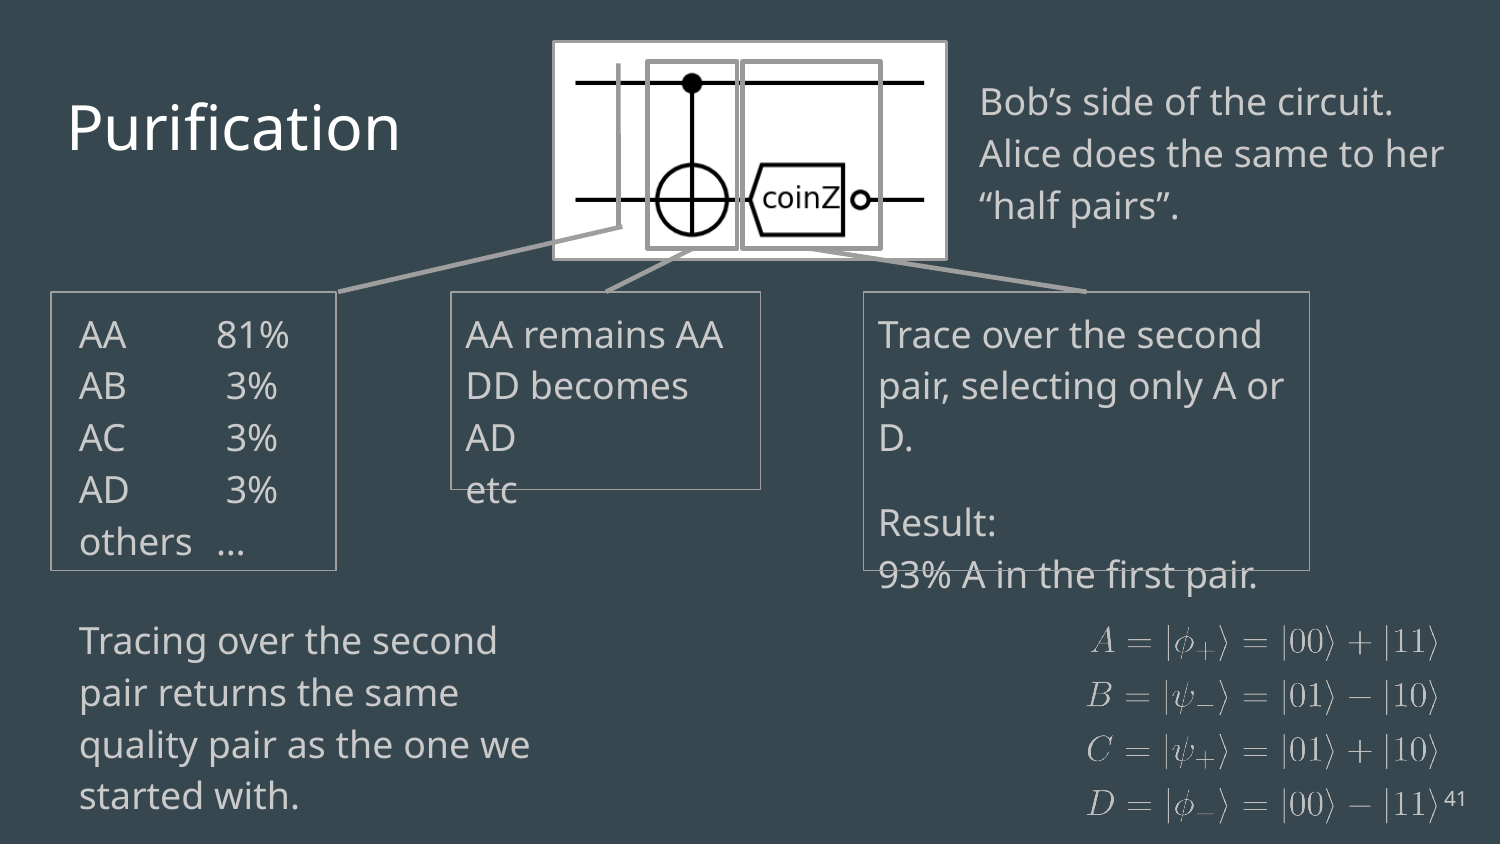

Bob’s side of the circuit.
Alice does the same to her “half pairs”.
# Purification
AA
AB
AC
AD
others
81%
 3%
 3%
 3%
…
AA remains AA
DD becomes AD
etc
Trace over the second pair, selecting only A or D.
Result:
93% A in the first pair.
Tracing over the second pair returns the same quality pair as the one we started with.